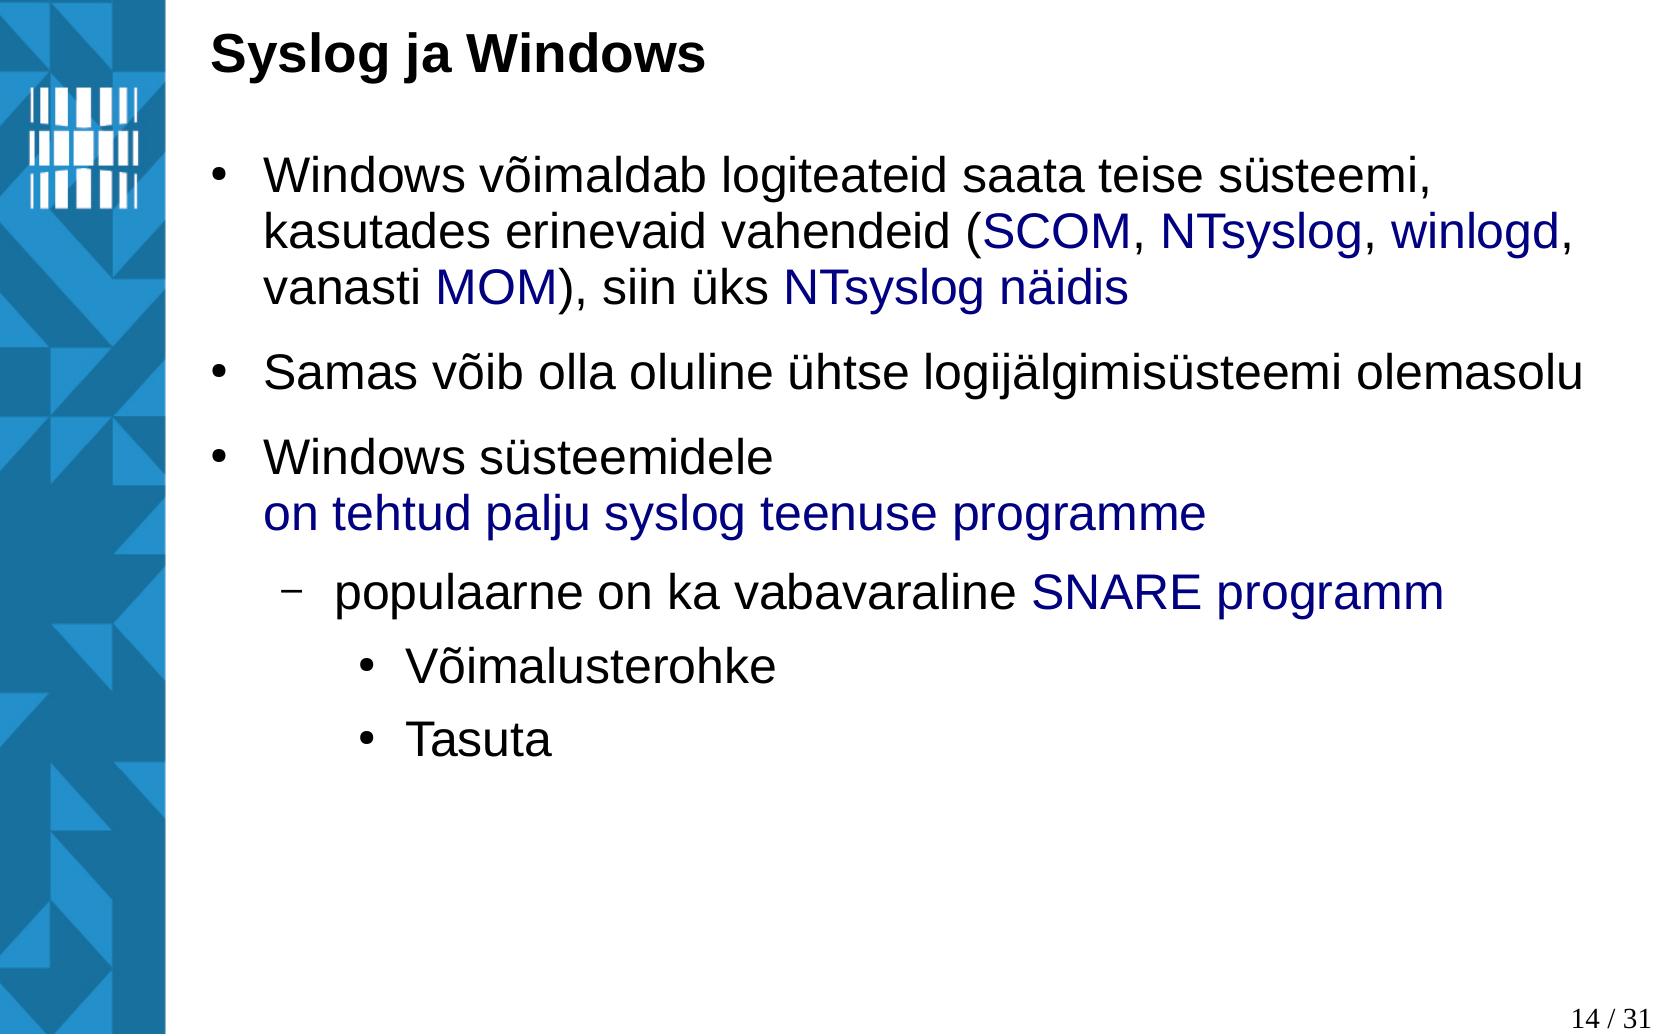

# Syslog ja Windows
Windows võimaldab logiteateid saata teise süsteemi, kasutades erinevaid vahendeid (SCOM, NTsyslog, winlogd, vanasti MOM), siin üks NTsyslog näidis
Samas võib olla oluline ühtse logijälgimisüsteemi olemasolu
Windows süsteemidele on tehtud palju syslog teenuse programme
populaarne on ka vabavaraline SNARE programm
Võimalusterohke
Tasuta
14